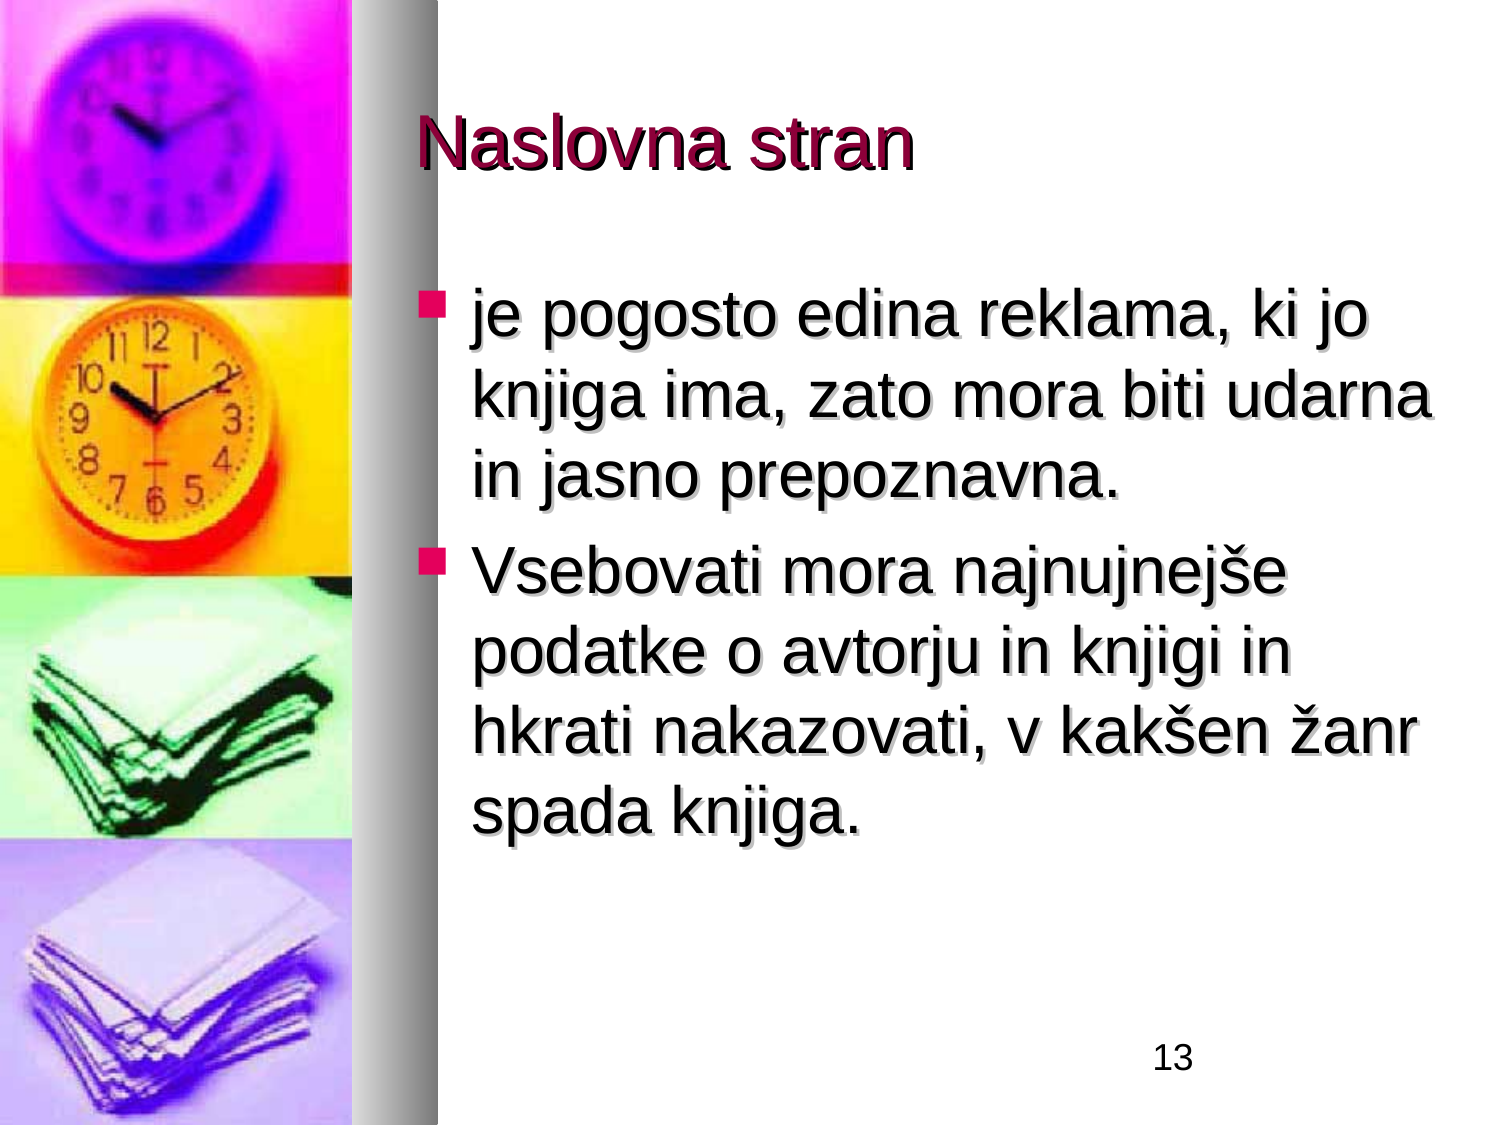

# Naslovna stran
je pogosto edina reklama, ki jo knjiga ima, zato mora biti udarna in jasno prepoznavna.
Vsebovati mora najnujnejše podatke o avtorju in knjigi in hkrati nakazovati, v kakšen žanr spada knjiga.
13